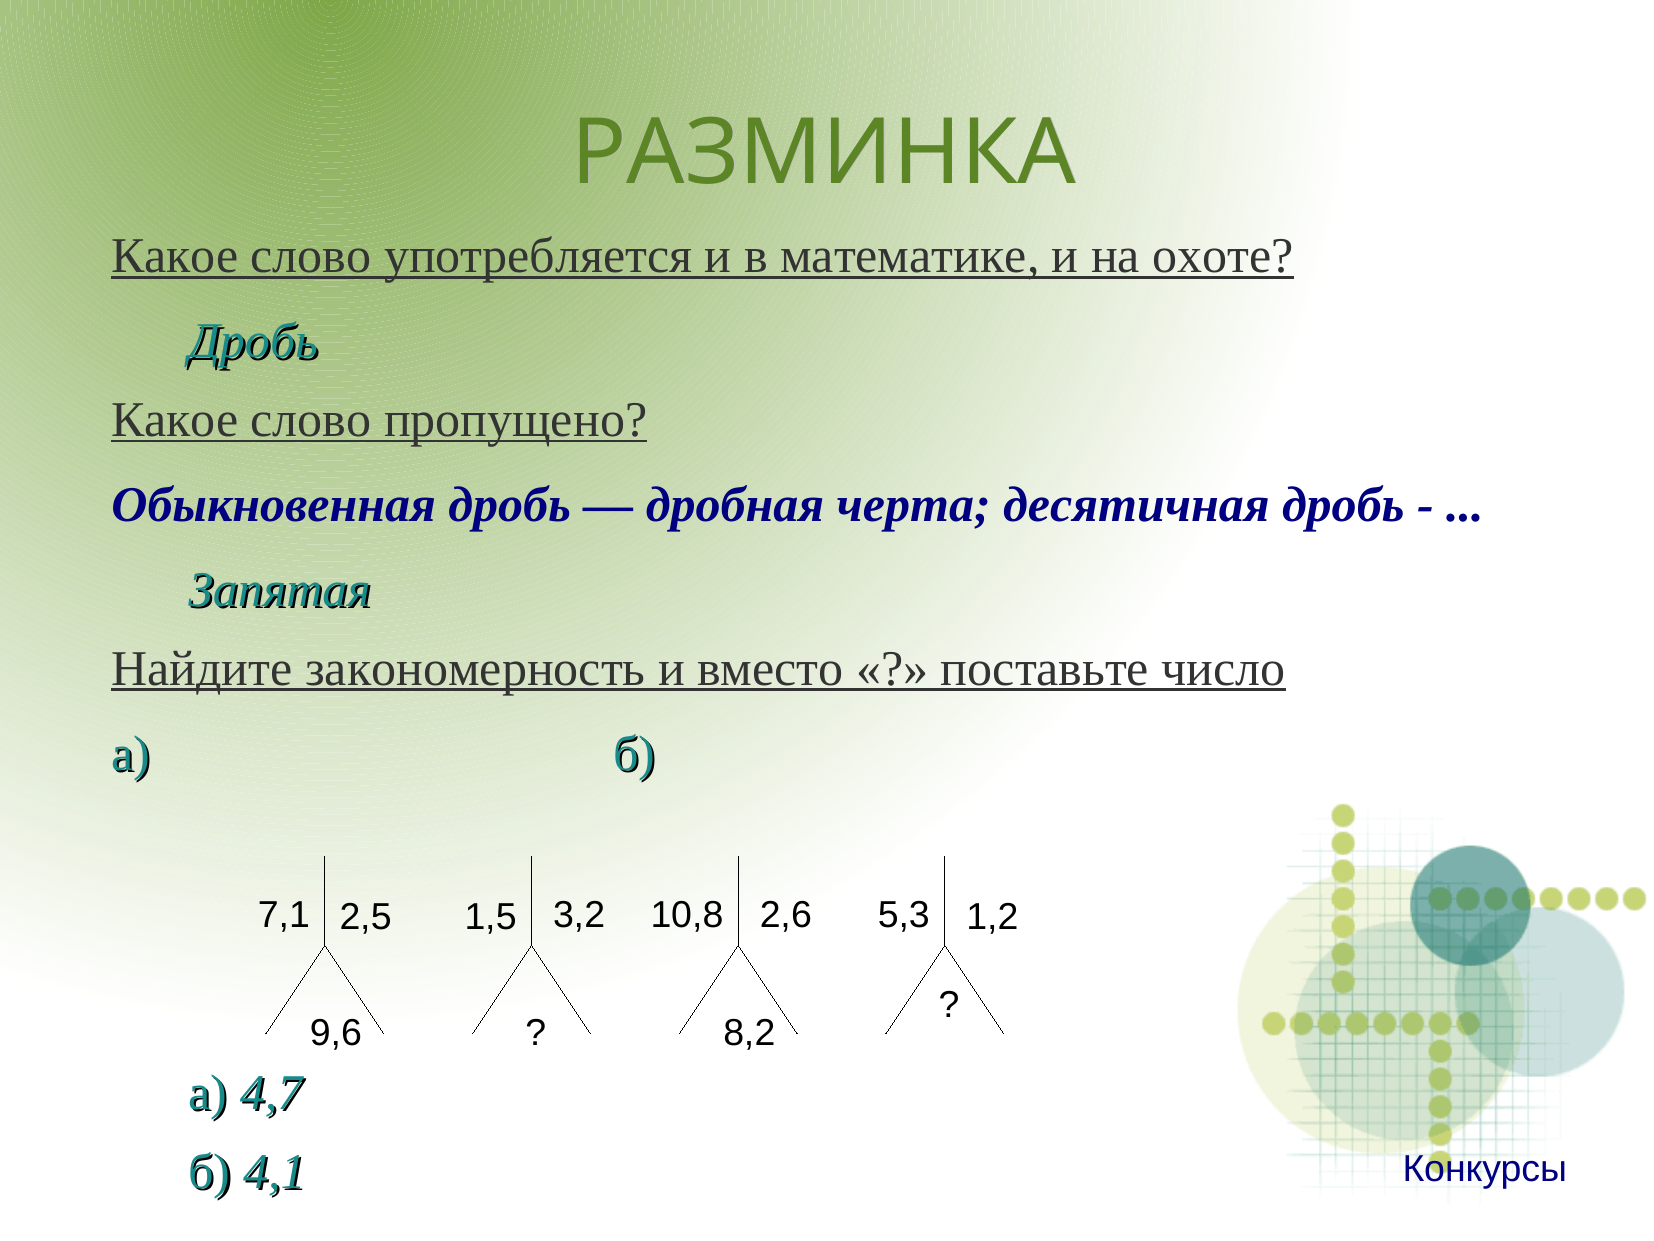

# РАЗМИНКА
Какое слово употребляется и в математике, и на охоте?
Дробь
Какое слово пропущено?
Обыкновенная дробь — дробная черта; десятичная дробь - ...
Запятая
Найдите закономерность и вместо «?» поставьте число
а) б)
а) 4,7
б) 4,1
7,1
3,2
10,8
2,6
5,3
2,5
1,5
1,2
?
9,6
?
8,2
8
Конкурсы